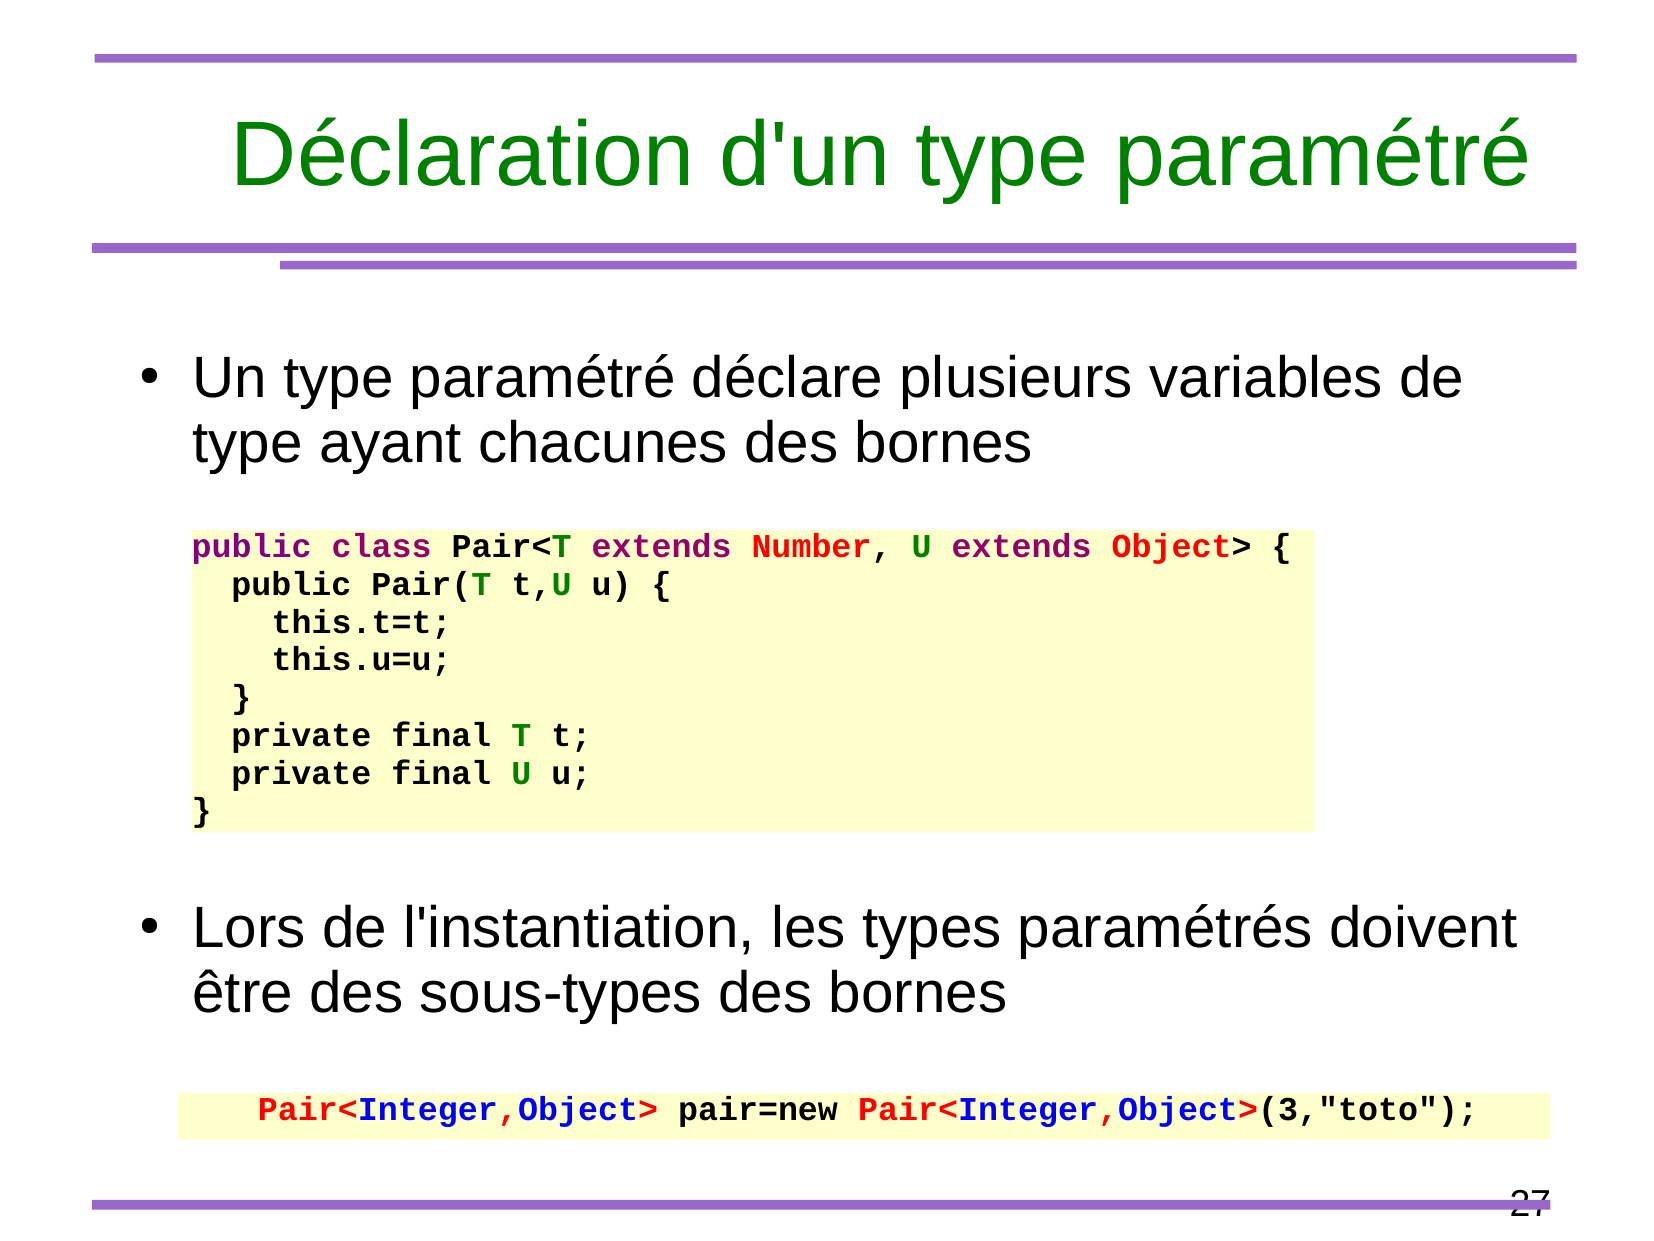

# Déclaration d'un type paramétré
Un type paramétré déclare plusieurs variables de type ayant chacunes des bornes
Lors de l'instantiation, les types paramétrés doivent être des sous-types des bornes
public class Pair<T extends Number, U extends Object> {
 public Pair(T t,U u) {
 this.t=t;
 this.u=u;
 }
 private final T t;
 private final U u;
}
 Pair<Integer,Object> pair=new Pair<Integer,Object>(3,"toto");